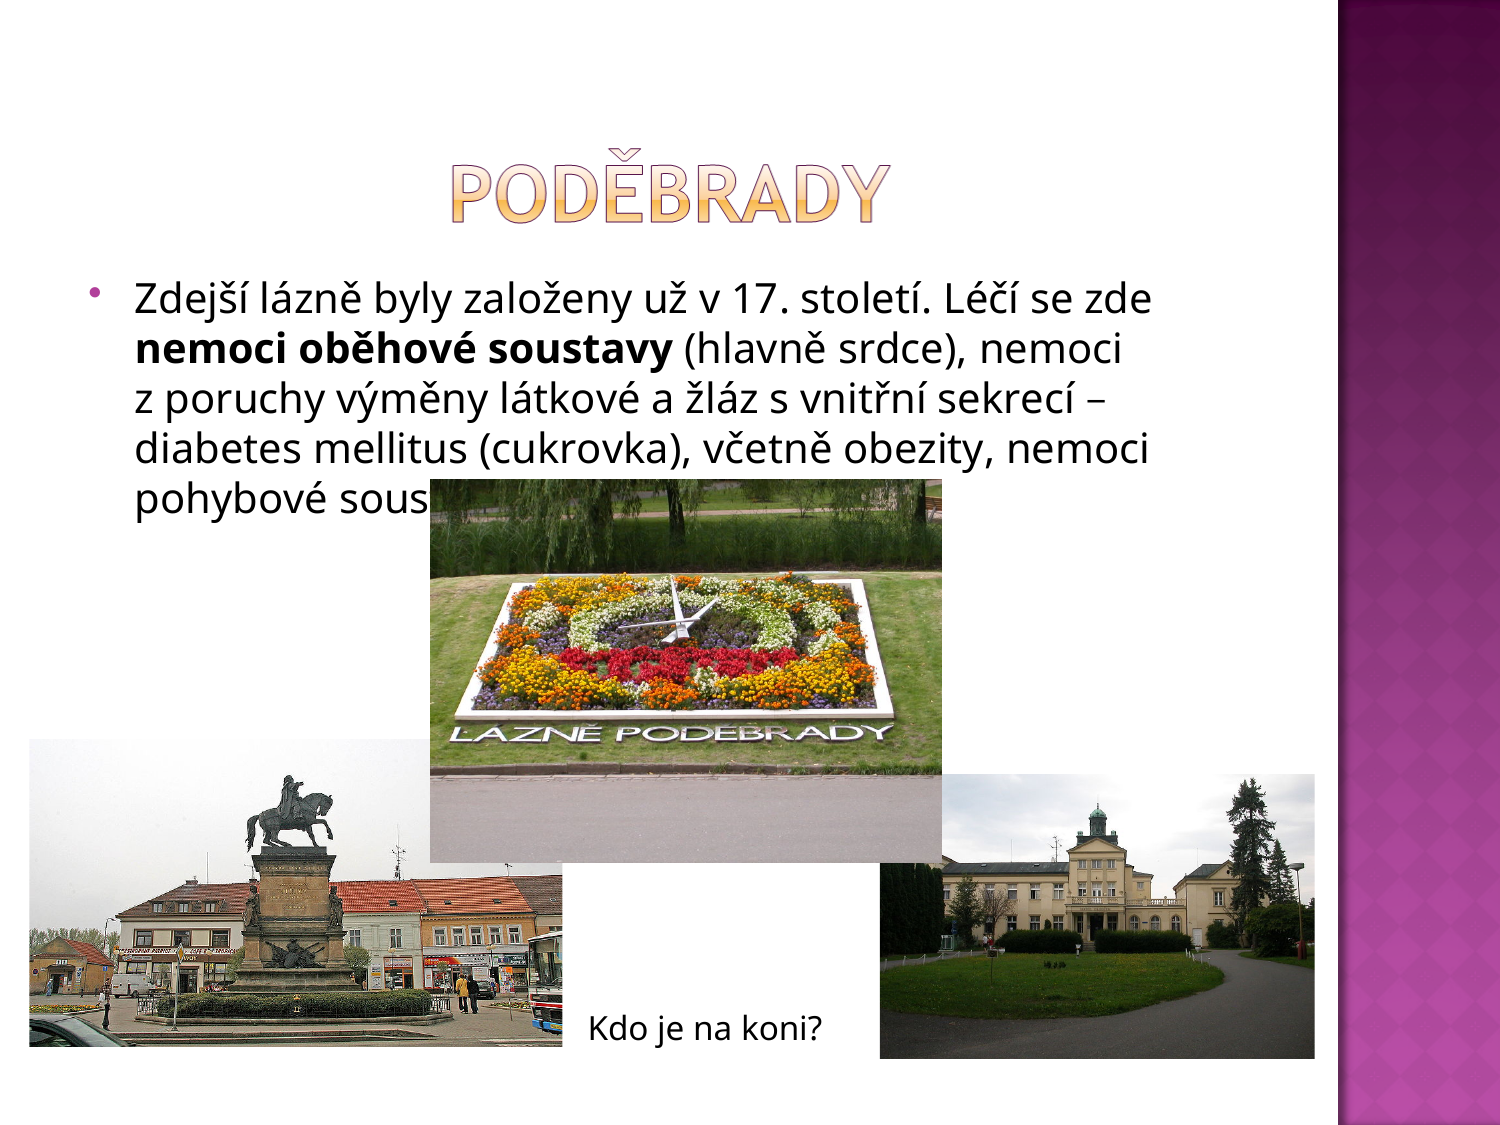

# Zdejší lázně byly založeny už v 17. století. Léčí se zde nemoci oběhové soustavy (hlavně srdce), nemoci z poruchy výměny látkové a žláz s vnitřní sekrecí − diabetes mellitus (cukrovka), včetně obezity, nemoci pohybové soustavy.
Kdo je na koni?